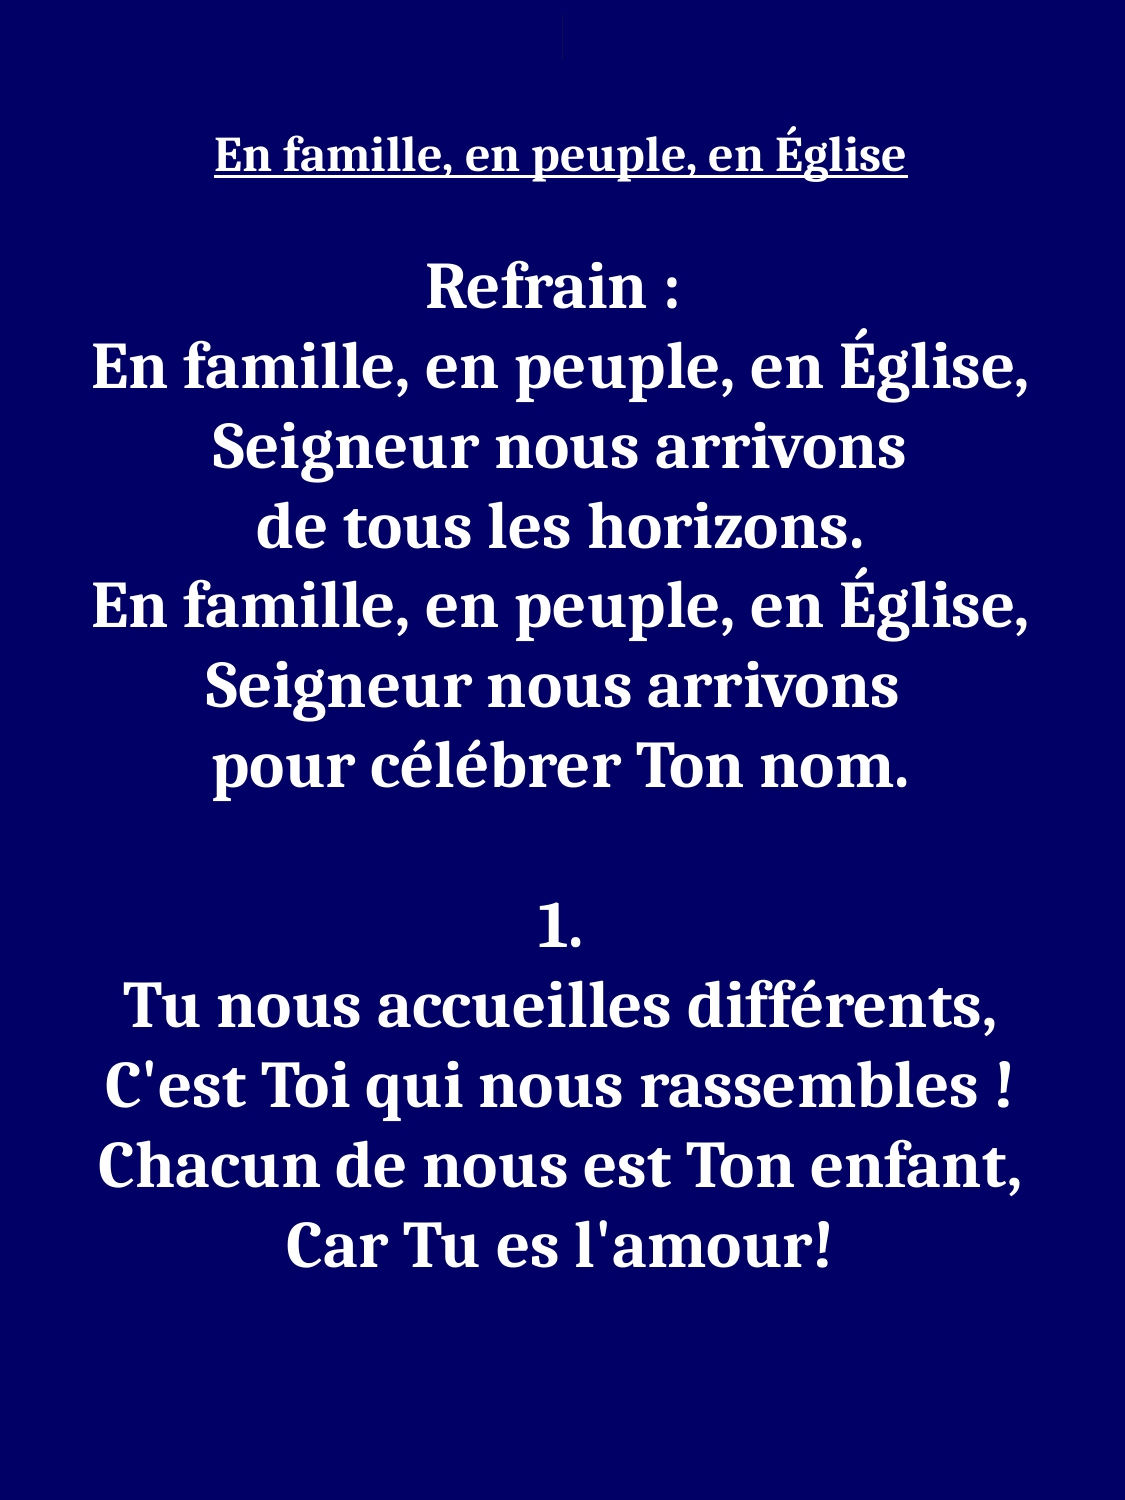

En famille, en peuple, en Église
Refrain :
En famille, en peuple, en Église,
Seigneur nous arrivons
de tous les horizons.
En famille, en peuple, en Église,
Seigneur nous arrivons
pour célébrer Ton nom.
1.
Tu nous accueilles différents,
C'est Toi qui nous rassembles !
Chacun de nous est Ton enfant,
Car Tu es l'amour!